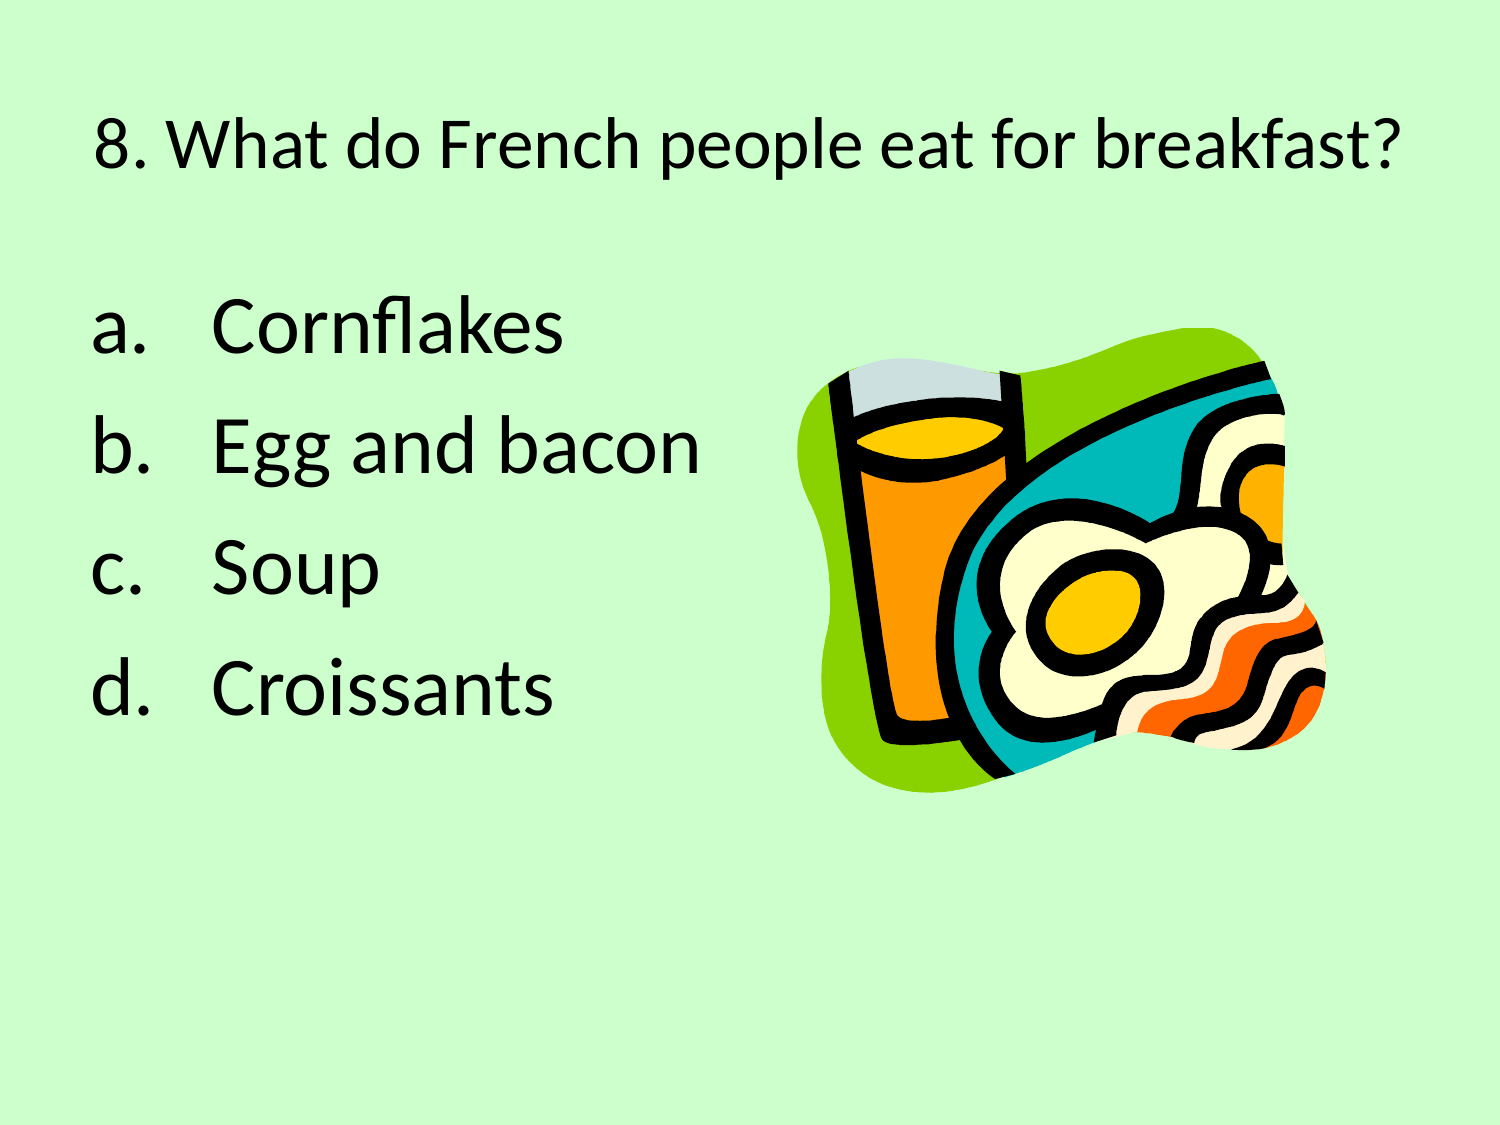

# 8. What do French people eat for breakfast?
Cornflakes
Egg and bacon
Soup
Croissants